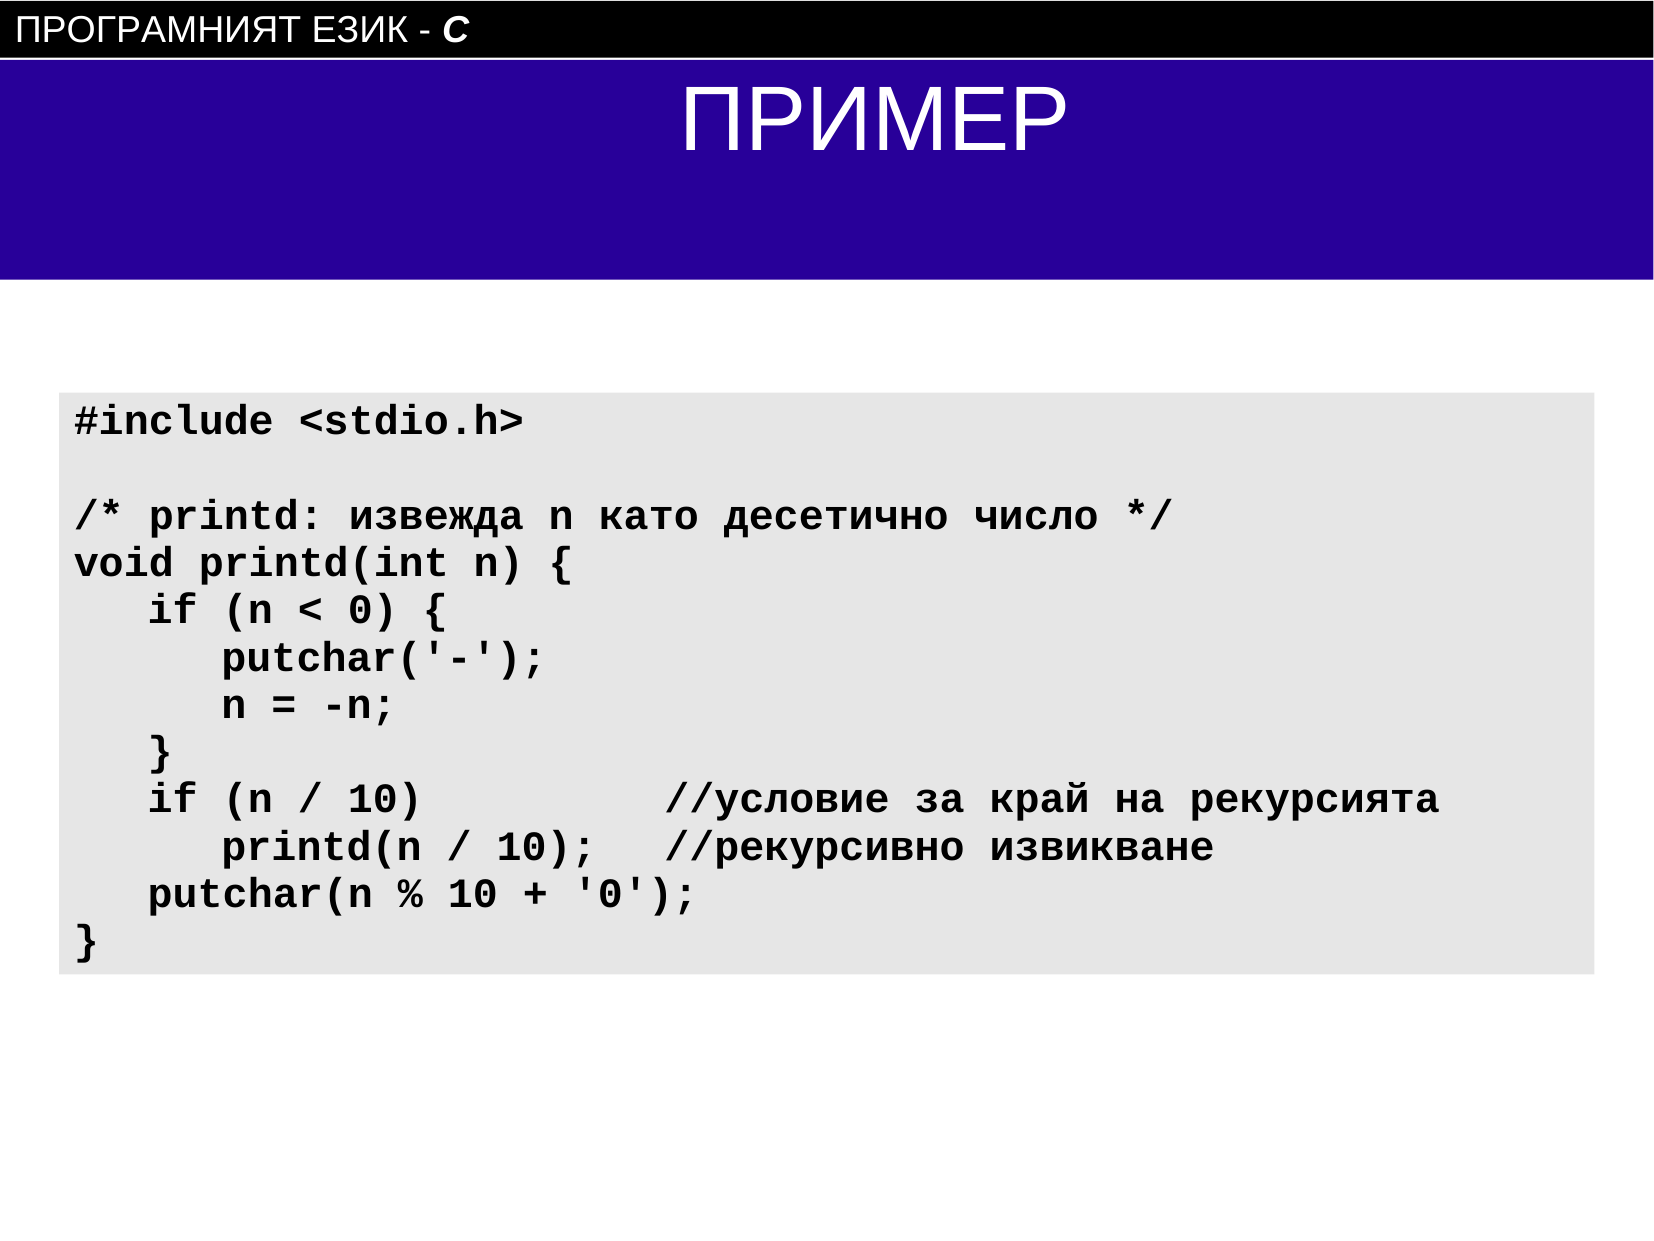

ПРОГРАМНИЯT ЕЗИК - С
									ПРИМЕР
#include <stdio.h>
/* printd: извежда n като десетично число */
void printd(int n) {
	if (n < 0) {
		putchar('-');
		n = -n;
	}
	if (n / 10)				//условие за край на рекурсията
		printd(n / 10);	//рекурсивно извикване
	putchar(n % 10 + '0');
}